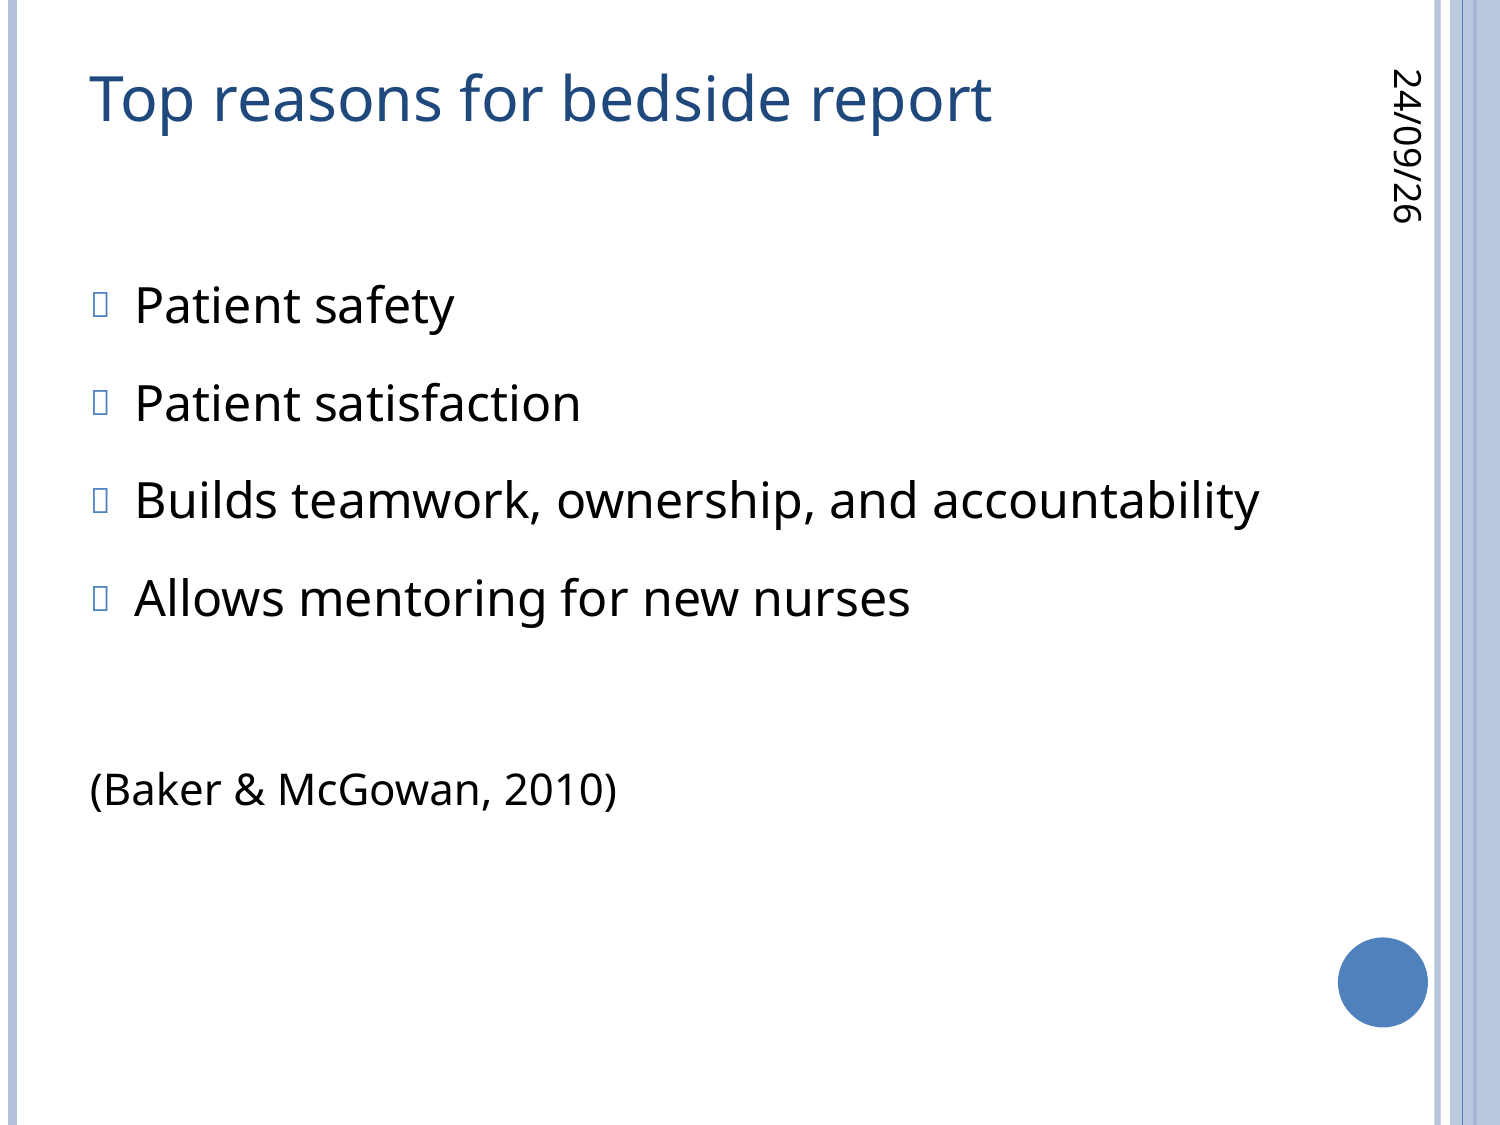

# Top reasons for bedside report
Patient safety
Patient satisfaction
Builds teamwork, ownership, and accountability
Allows mentoring for new nurses
(Baker & McGowan, 2010)